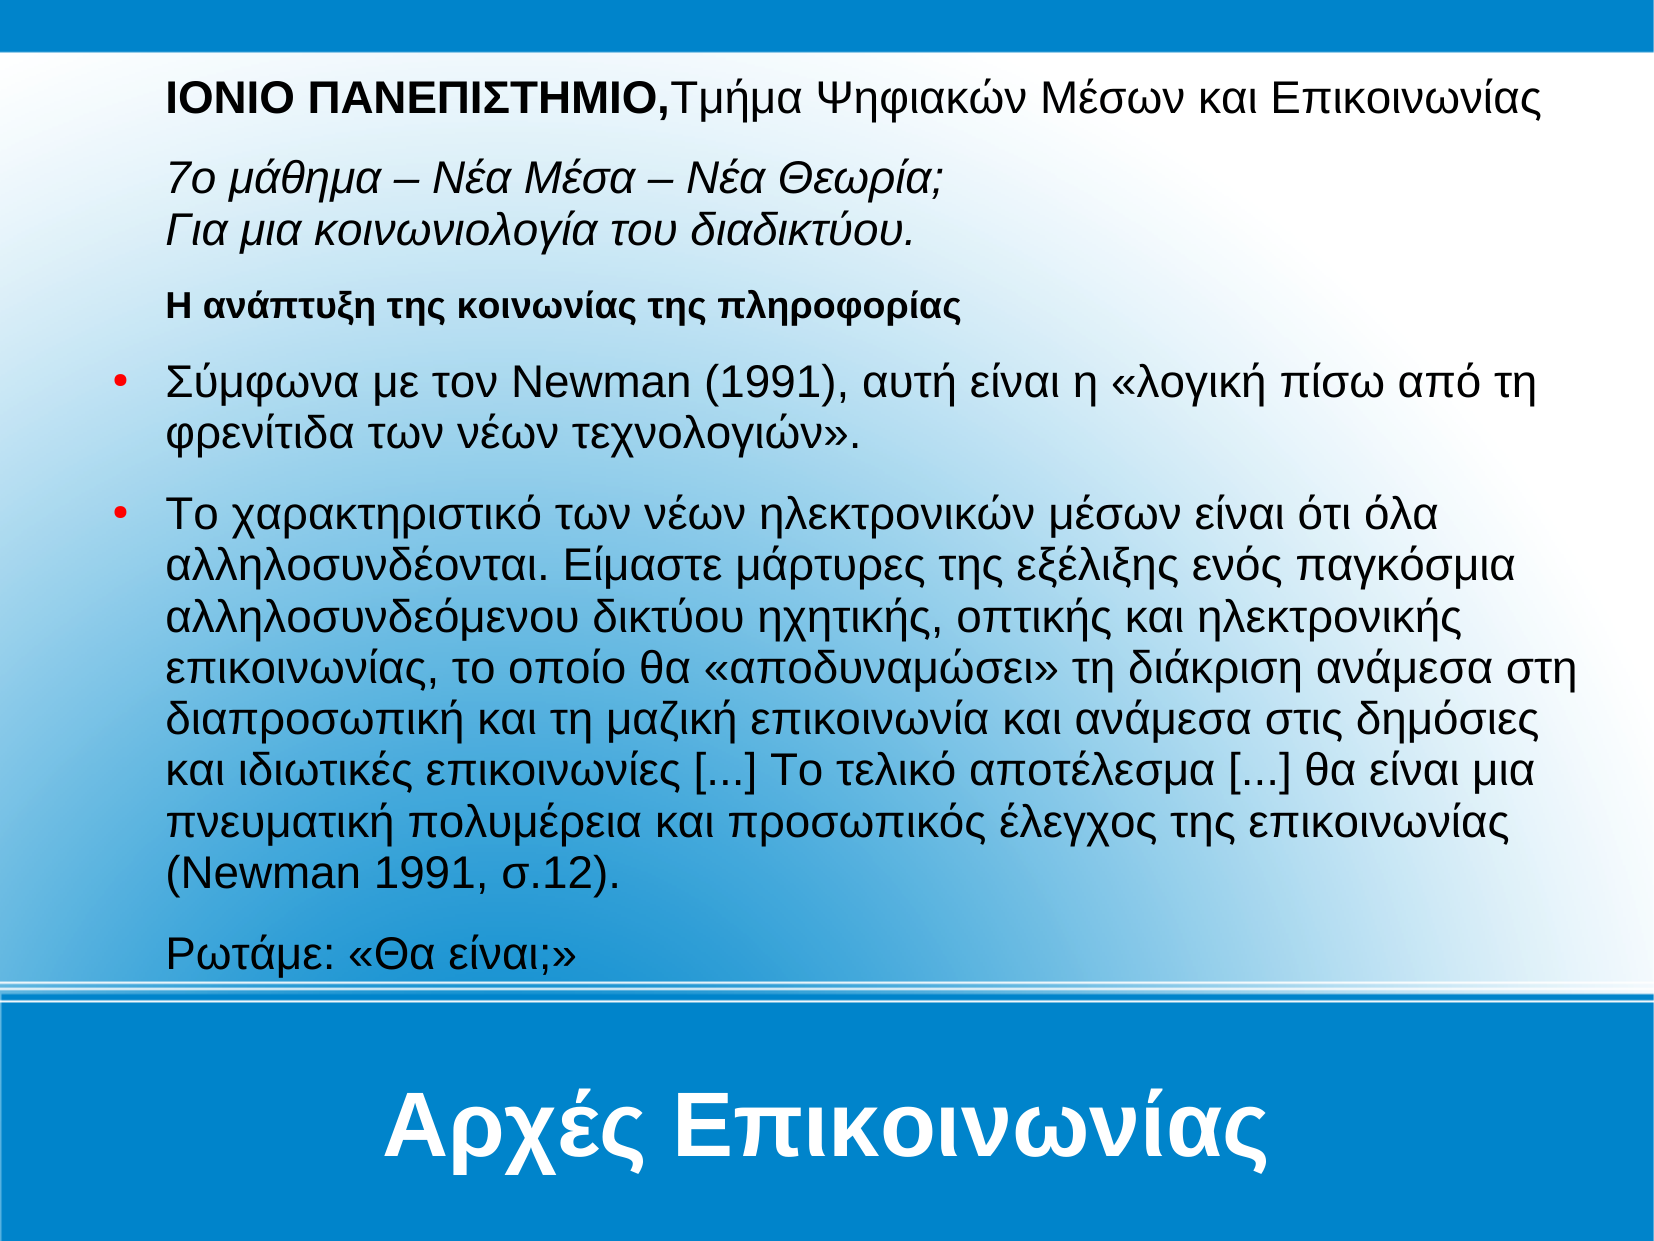

ΙΟΝΙΟ ΠΑΝΕΠΙΣΤΗΜΙΟ,Τμήμα Ψηφιακών Μέσων και Επικοινωνίας
7ο μάθημα – Νέα Μέσα – Νέα Θεωρία;
Για μια κοινωνιολογία του διαδικτύου.
Η ανάπτυξη της κοινωνίας της πληροφορίας
Σύμφωνα με τον Newman (1991), αυτή είναι η «λογική πίσω από τη φρενίτιδα των νέων τεχνολογιών».
Το χαρακτηριστικό των νέων ηλεκτρονικών μέσων είναι ότι όλα αλληλοσυνδέονται. Είμαστε μάρτυρες της εξέλιξης ενός παγκόσμια αλληλοσυνδεόμενου δικτύου ηχητικής, οπτικής και ηλεκτρονικής επικοινωνίας, το οποίο θα «αποδυναμώσει» τη διάκριση ανάμεσα στη διαπροσωπική και τη μαζική επικοινωνία και ανάμεσα στις δημόσιες και ιδιωτικές επικοινωνίες [...] Το τελικό αποτέλεσμα [...] θα είναι μια πνευματική πολυμέρεια και προσωπικός έλεγχος της επικοινωνίας (Newman 1991, σ.12).
Ρωτάμε: «Θα είναι;»
# Αρχές Επικοινωνίας